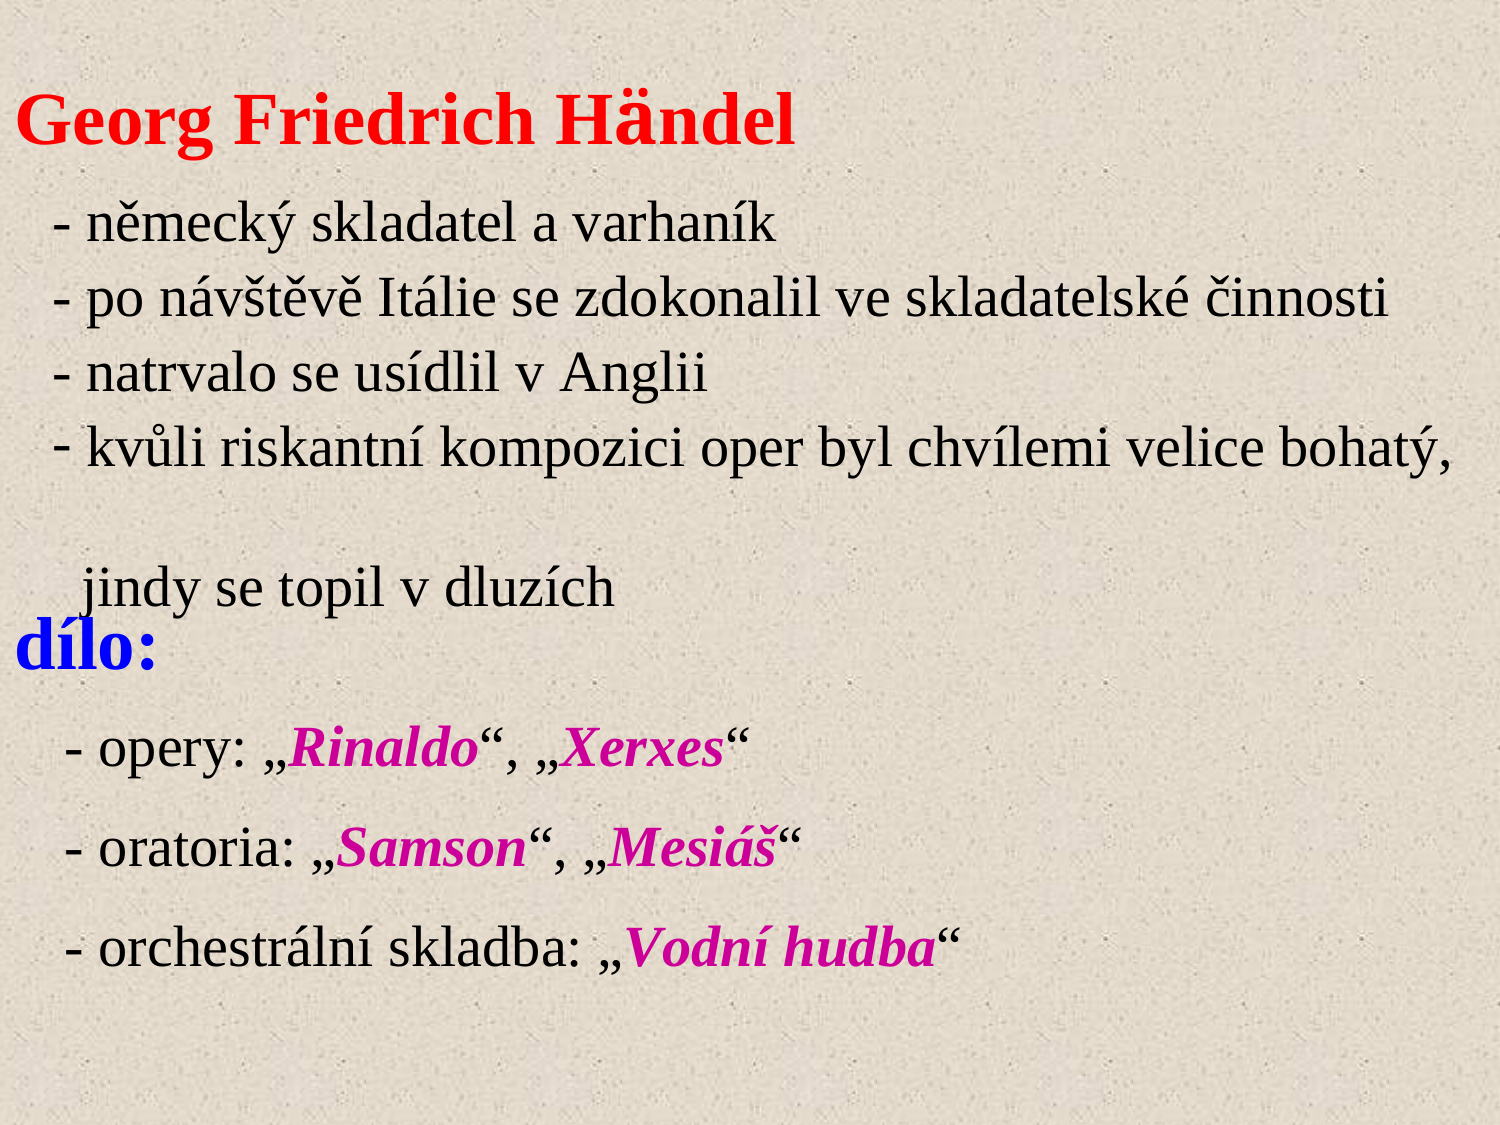

Georg Friedrich Händel
- německý skladatel a varhaník
- po návštěvě Itálie se zdokonalil ve skladatelské činnosti
- natrvalo se usídlil v Anglii
 kvůli riskantní kompozici oper byl chvílemi velice bohatý,
 jindy se topil v dluzích
dílo:
- opery: „Rinaldo“, „Xerxes“
- oratoria: „Samson“, „Mesiáš“
- orchestrální skladba: „Vodní hudba“